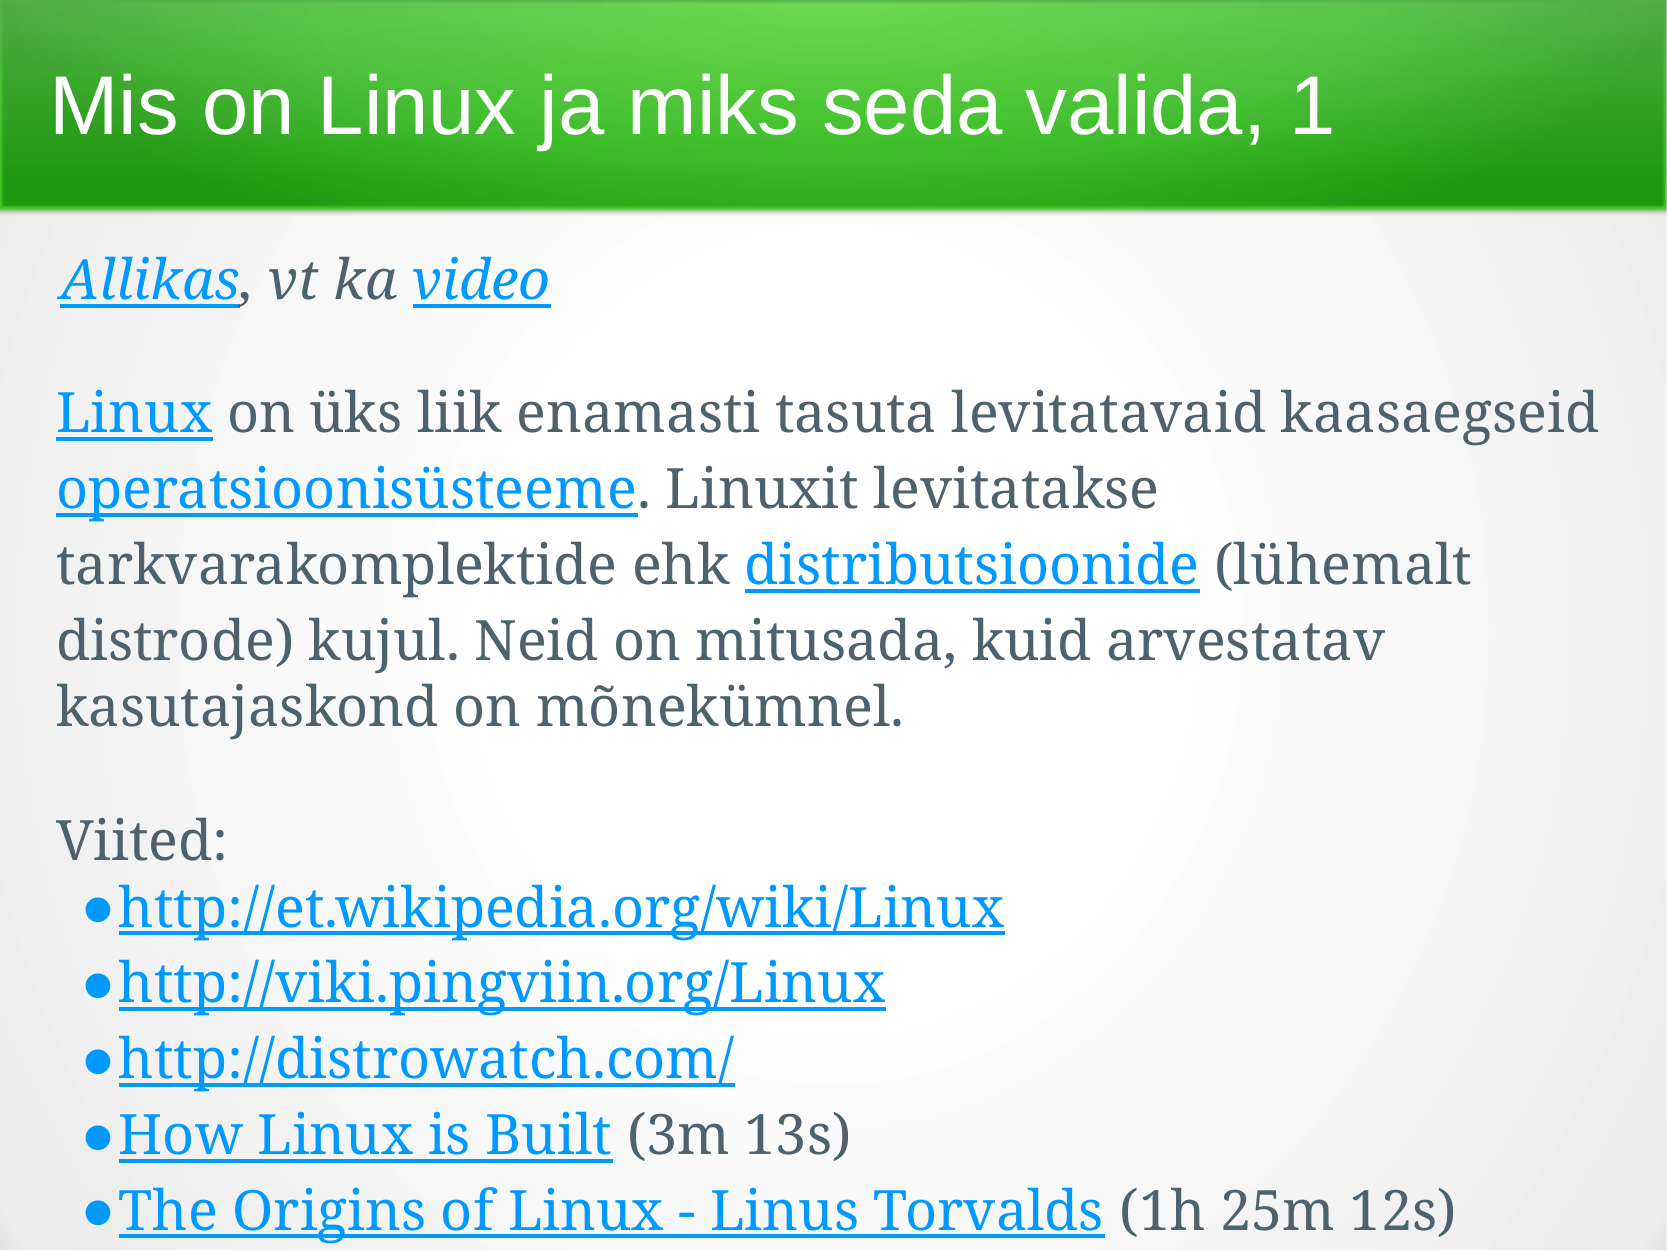

# Mis on Linux ja miks seda valida, 1
Allikas, vt ka video
Linux on üks liik enamasti tasuta levitatavaid kaasaegseid operatsioonisüsteeme. Linuxit levitatakse tarkvarakomplektide ehk distributsioonide (lühemalt distrode) kujul. Neid on mitusada, kuid arvestatav kasutajaskond on mõnekümnel.
Viited:
http://et.wikipedia.org/wiki/Linux
http://viki.pingviin.org/Linux
http://distrowatch.com/
How Linux is Built (3m 13s)
The Origins of Linux - Linus Torvalds (1h 25m 12s)